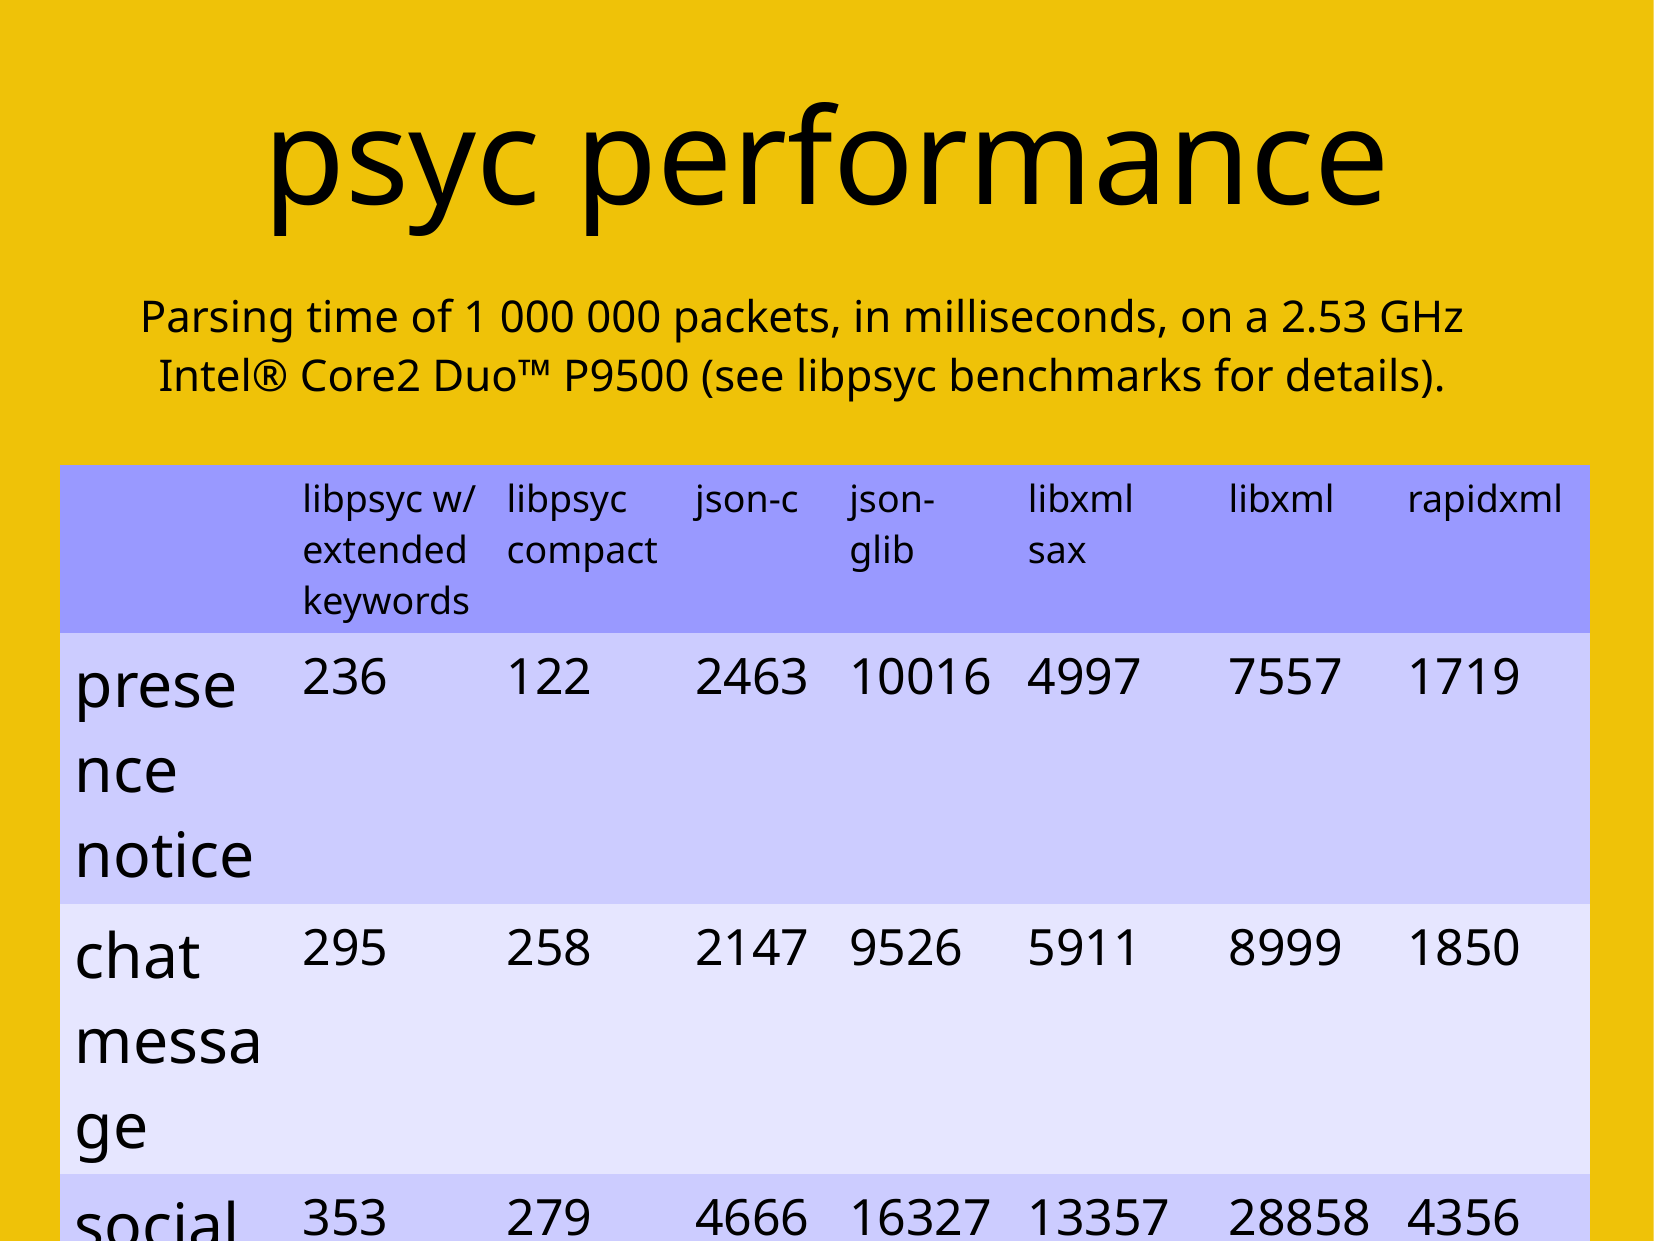

# psyc performance
Parsing time of 1 000 000 packets, in milliseconds, on a 2.53 GHz
Intel® Core2 Duo™ P9500 (see libpsyc benchmarks for details).
| | libpsyc w/ extended keywords | libpsyc compact | json-c | json-glib | libxml sax | libxml | rapidxml |
| --- | --- | --- | --- | --- | --- | --- | --- |
| presence notice | 236 | 122 | 2463 | 10016 | 4997 | 7557 | 1719 |
| chat message | 295 | 258 | 2147 | 9526 | 5911 | 8999 | 1850 |
| social activity | 353 | 279 | 4666 | 16327 | 13357 | 28858 | 4356 |